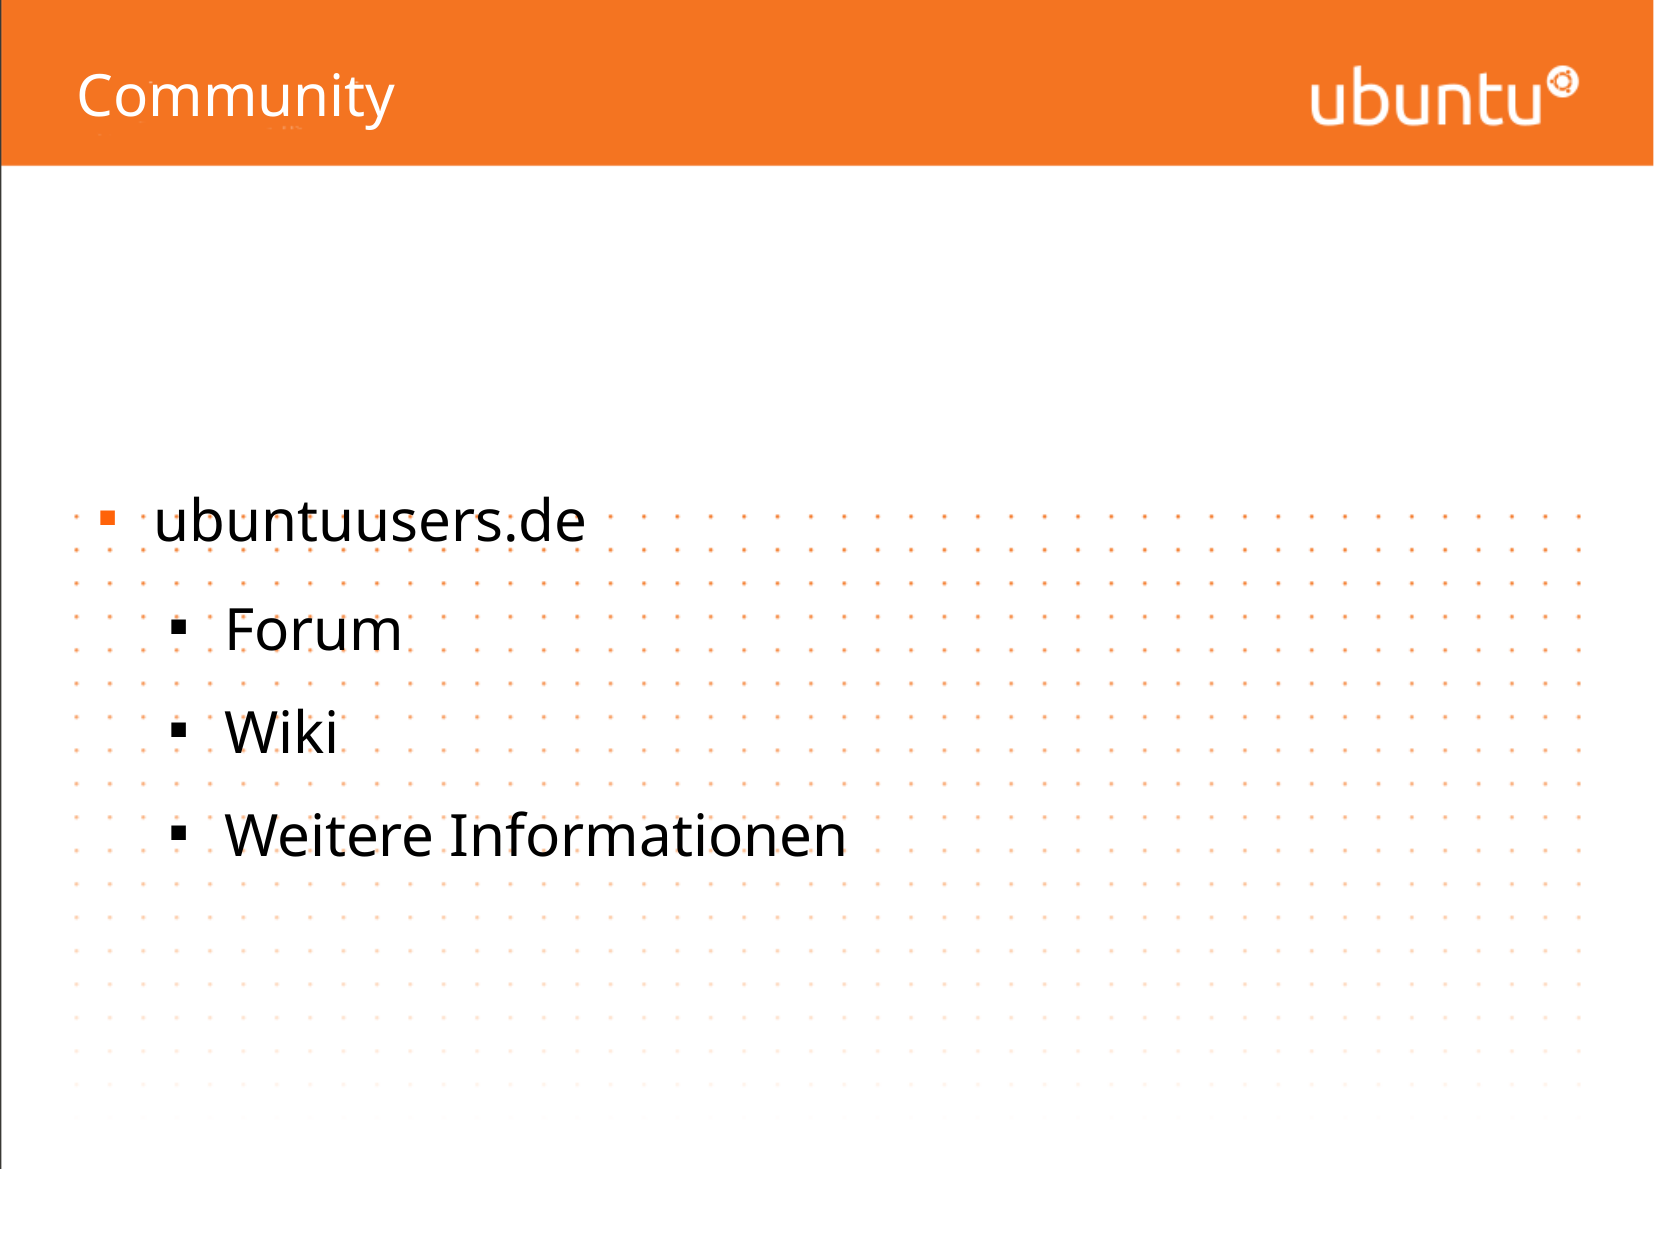

# Community
ubuntuusers.de
Forum
Wiki
Weitere Informationen